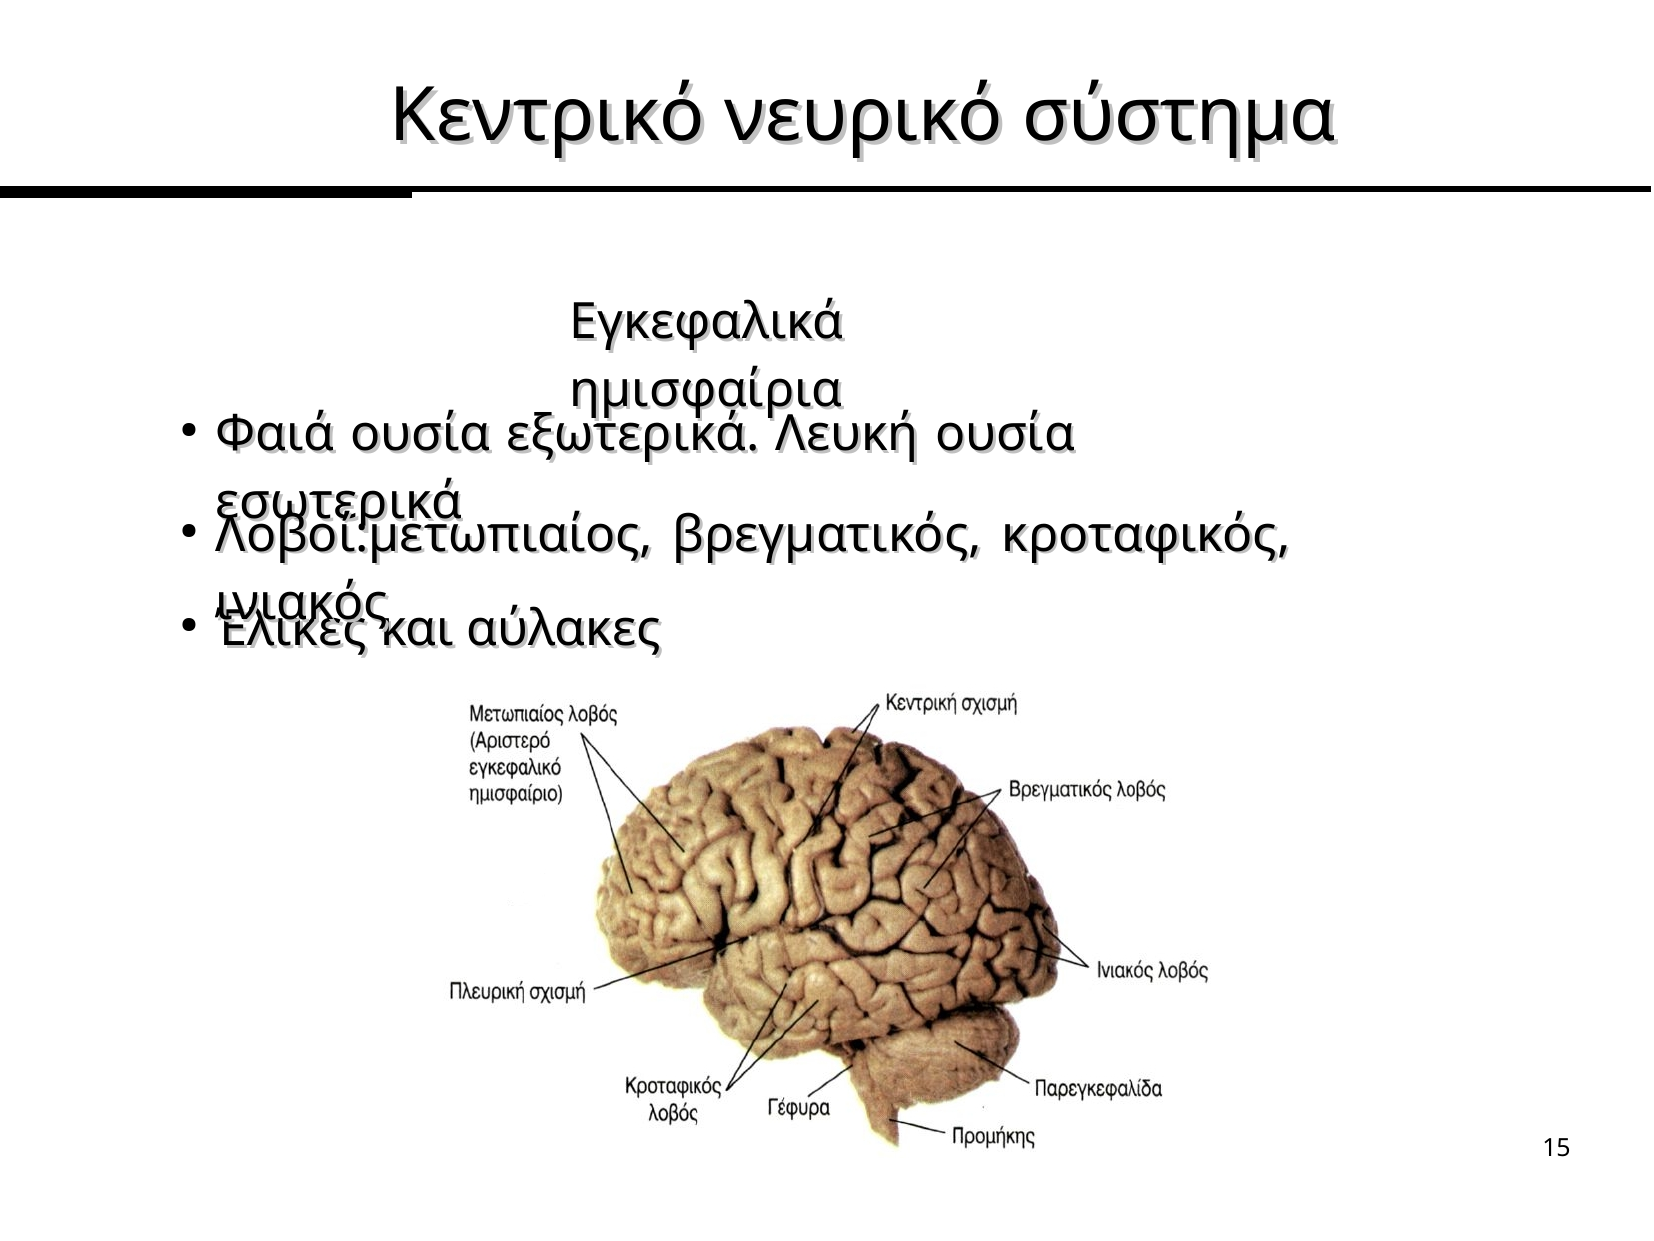

Κεντρικό νευρικό σύστημα
Εγκεφαλικά ημισφαίρια
Φαιά ουσία εξωτερικά. Λευκή ουσία εσωτερικά
Λοβοί:μετωπιαίος, βρεγματικός, κροταφικός, ινιακός
Έλικες και αύλακες
15